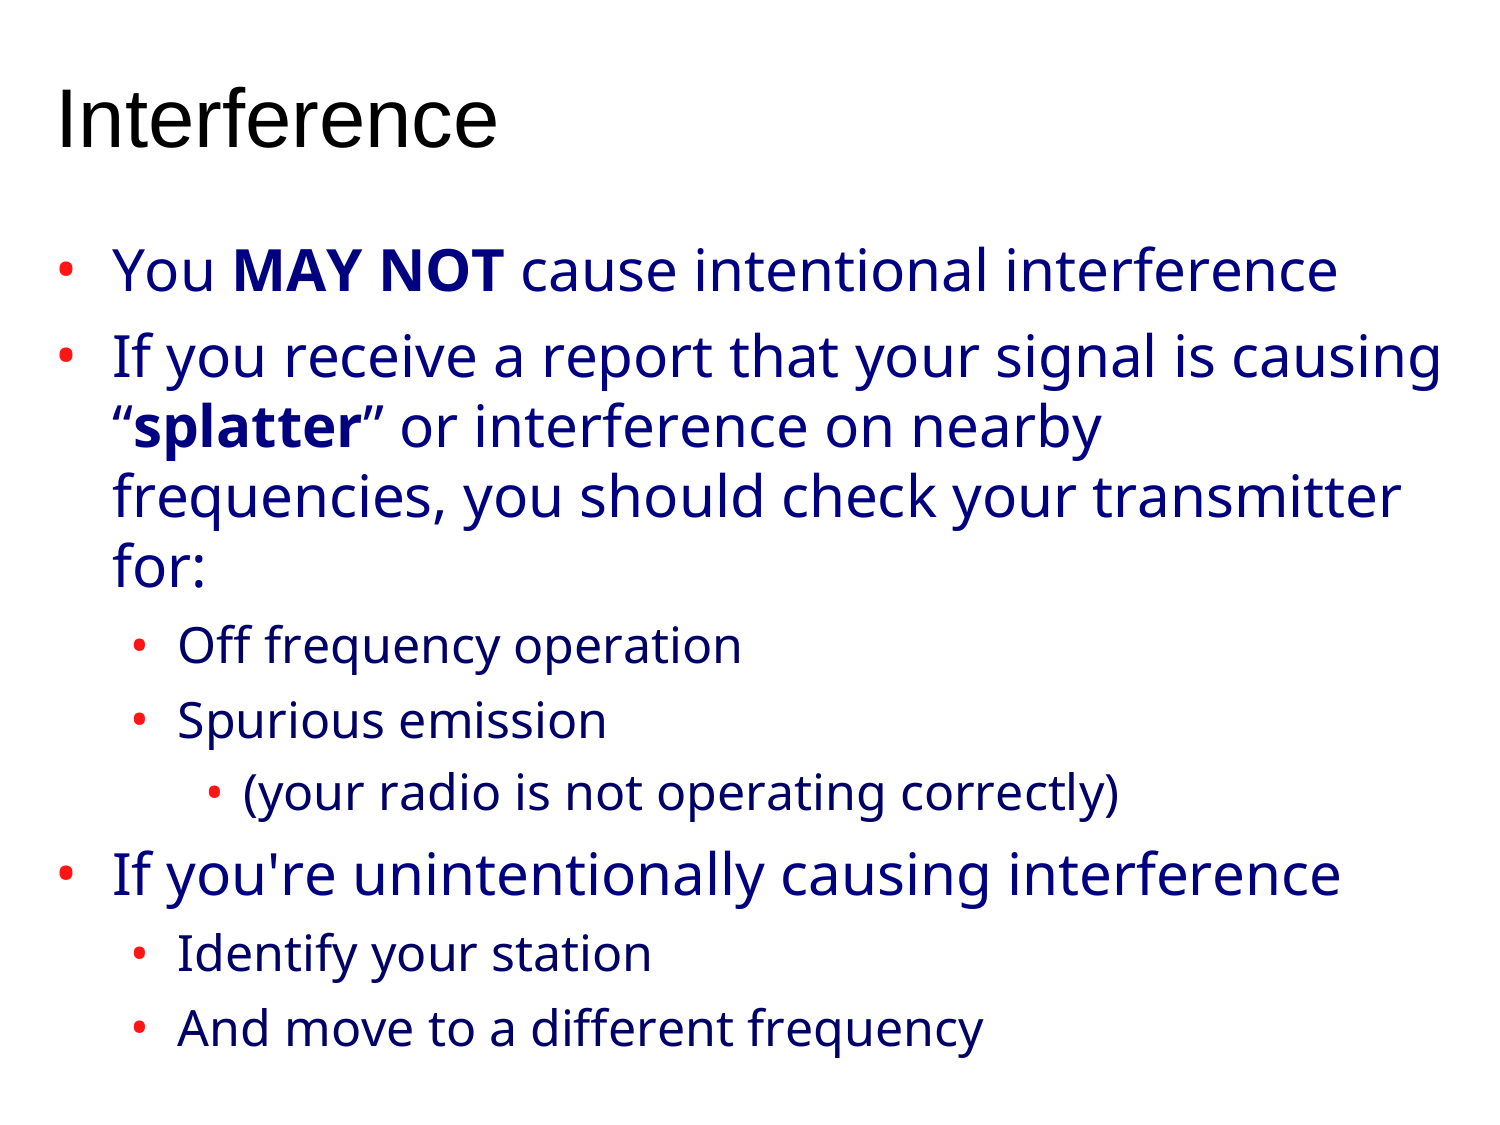

# Interference
You MAY NOT cause intentional interference
If you receive a report that your signal is causing “splatter” or interference on nearby frequencies, you should check your transmitter for:
Off frequency operation
Spurious emission
(your radio is not operating correctly)
If you're unintentionally causing interference
Identify your station
And move to a different frequency